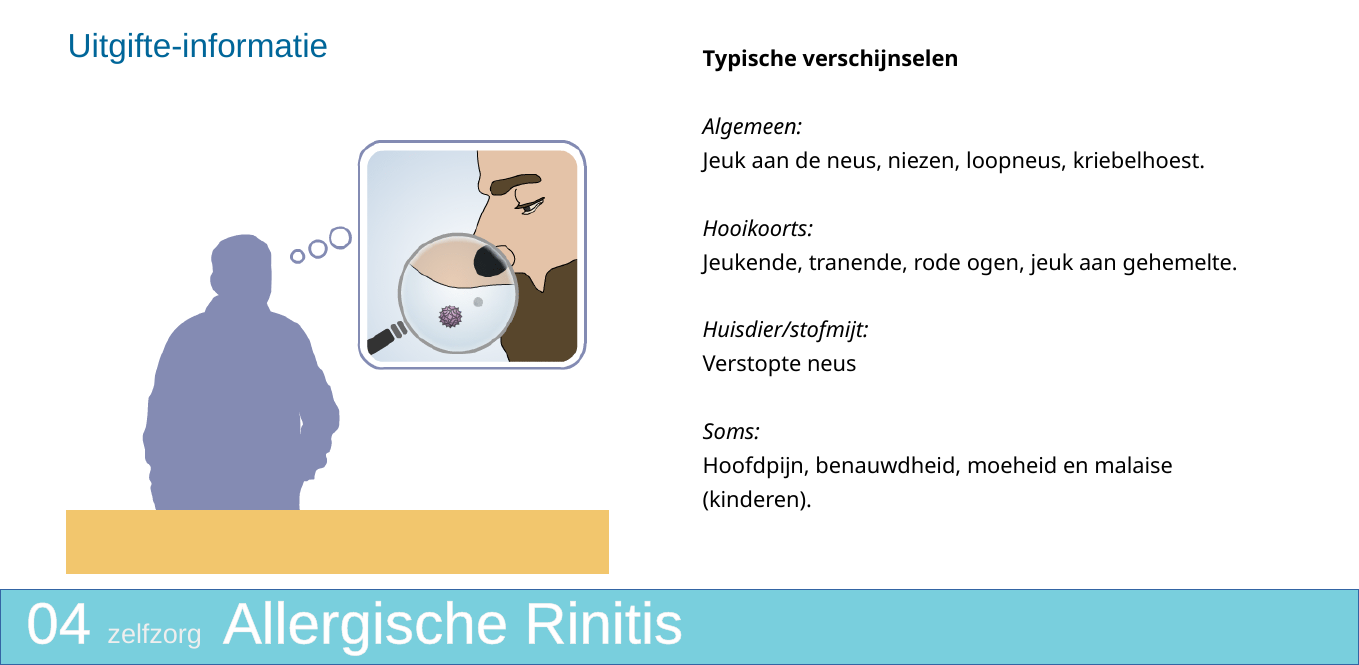

# Uitgifte-informatie
Typische verschijnselen
Algemeen:
Jeuk aan de neus, niezen, loopneus, kriebelhoest.
Hooikoorts:
Jeukende, tranende, rode ogen, jeuk aan gehemelte.
Huisdier/stofmijt:
Verstopte neus
Soms:
Hoofdpijn, benauwdheid, moeheid en malaise (kinderen).
04 zelfzorg Allergische Rinitis